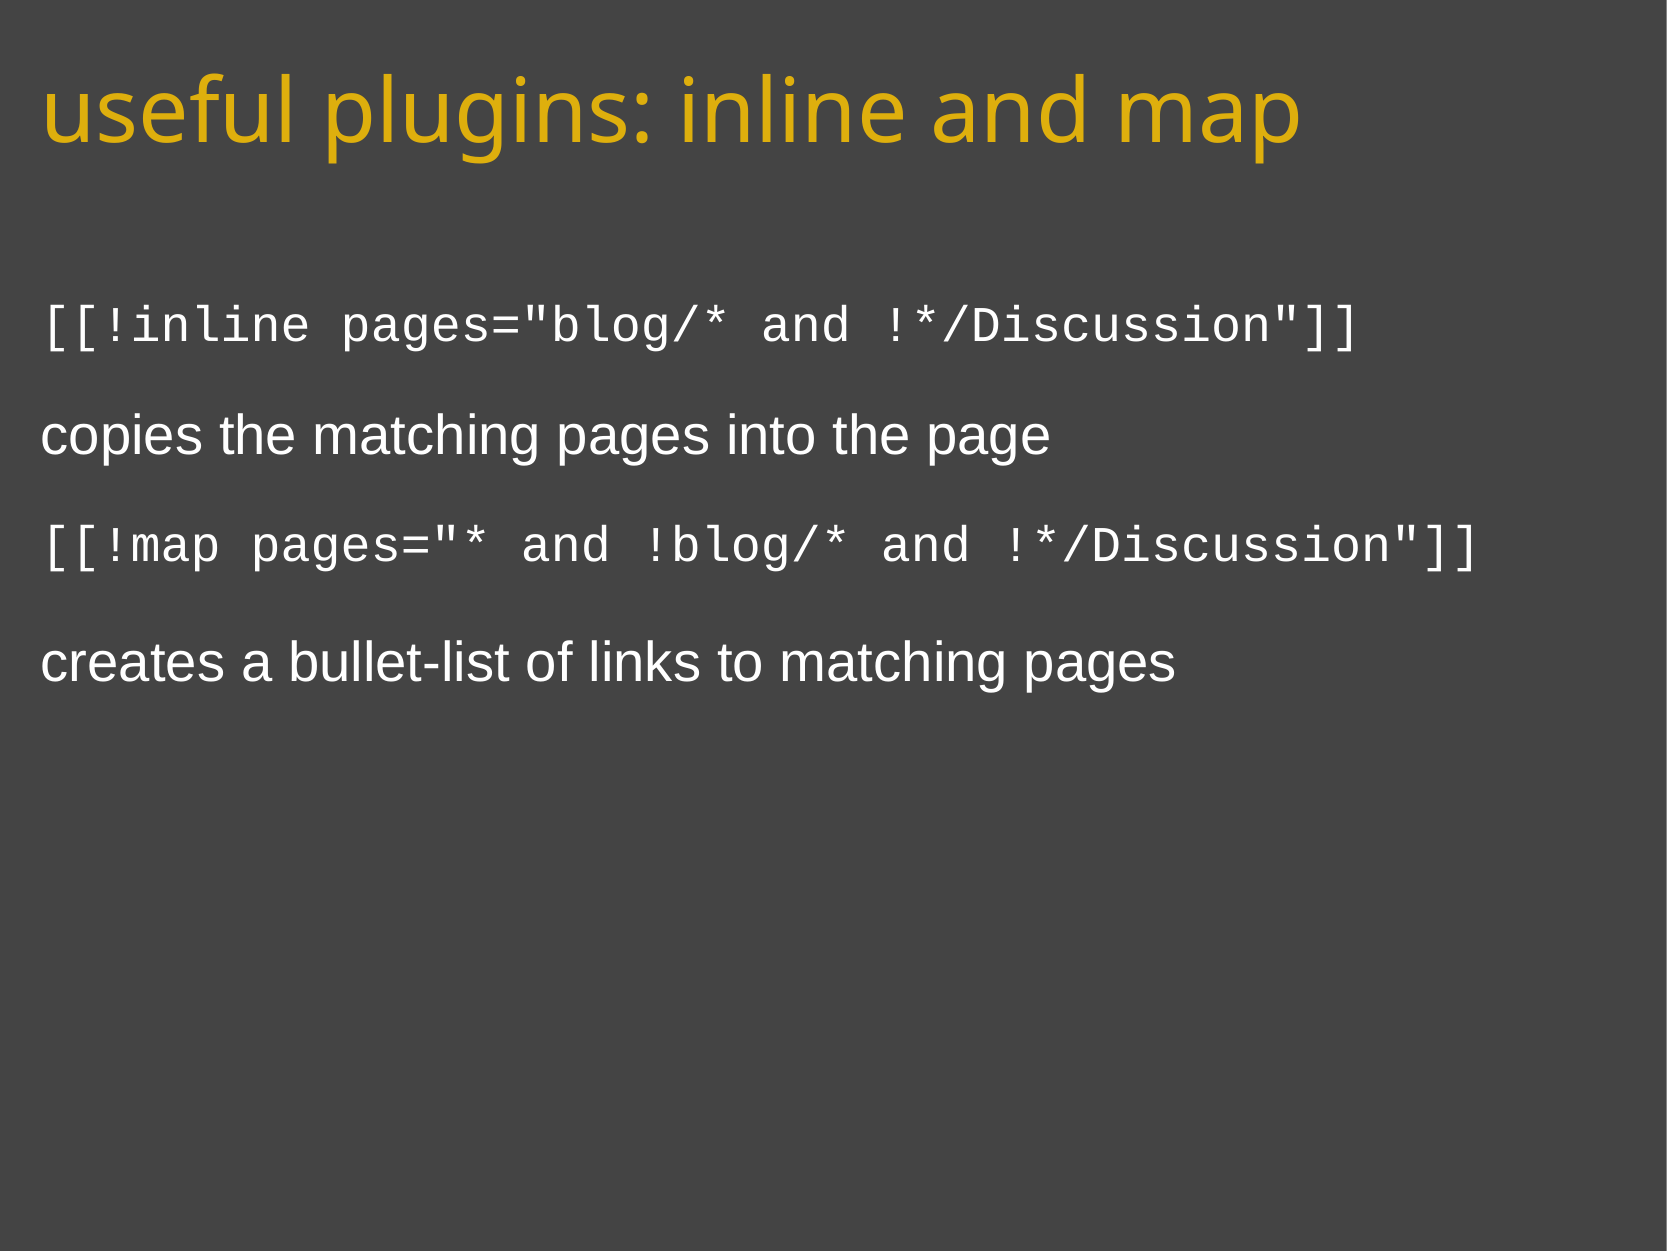

# useful plugins: inline and map
[[!inline pages="blog/* and !*/Discussion"]]
copies the matching pages into the page
[[!map pages="* and !blog/* and !*/Discussion"]]
creates a bullet-list of links to matching pages